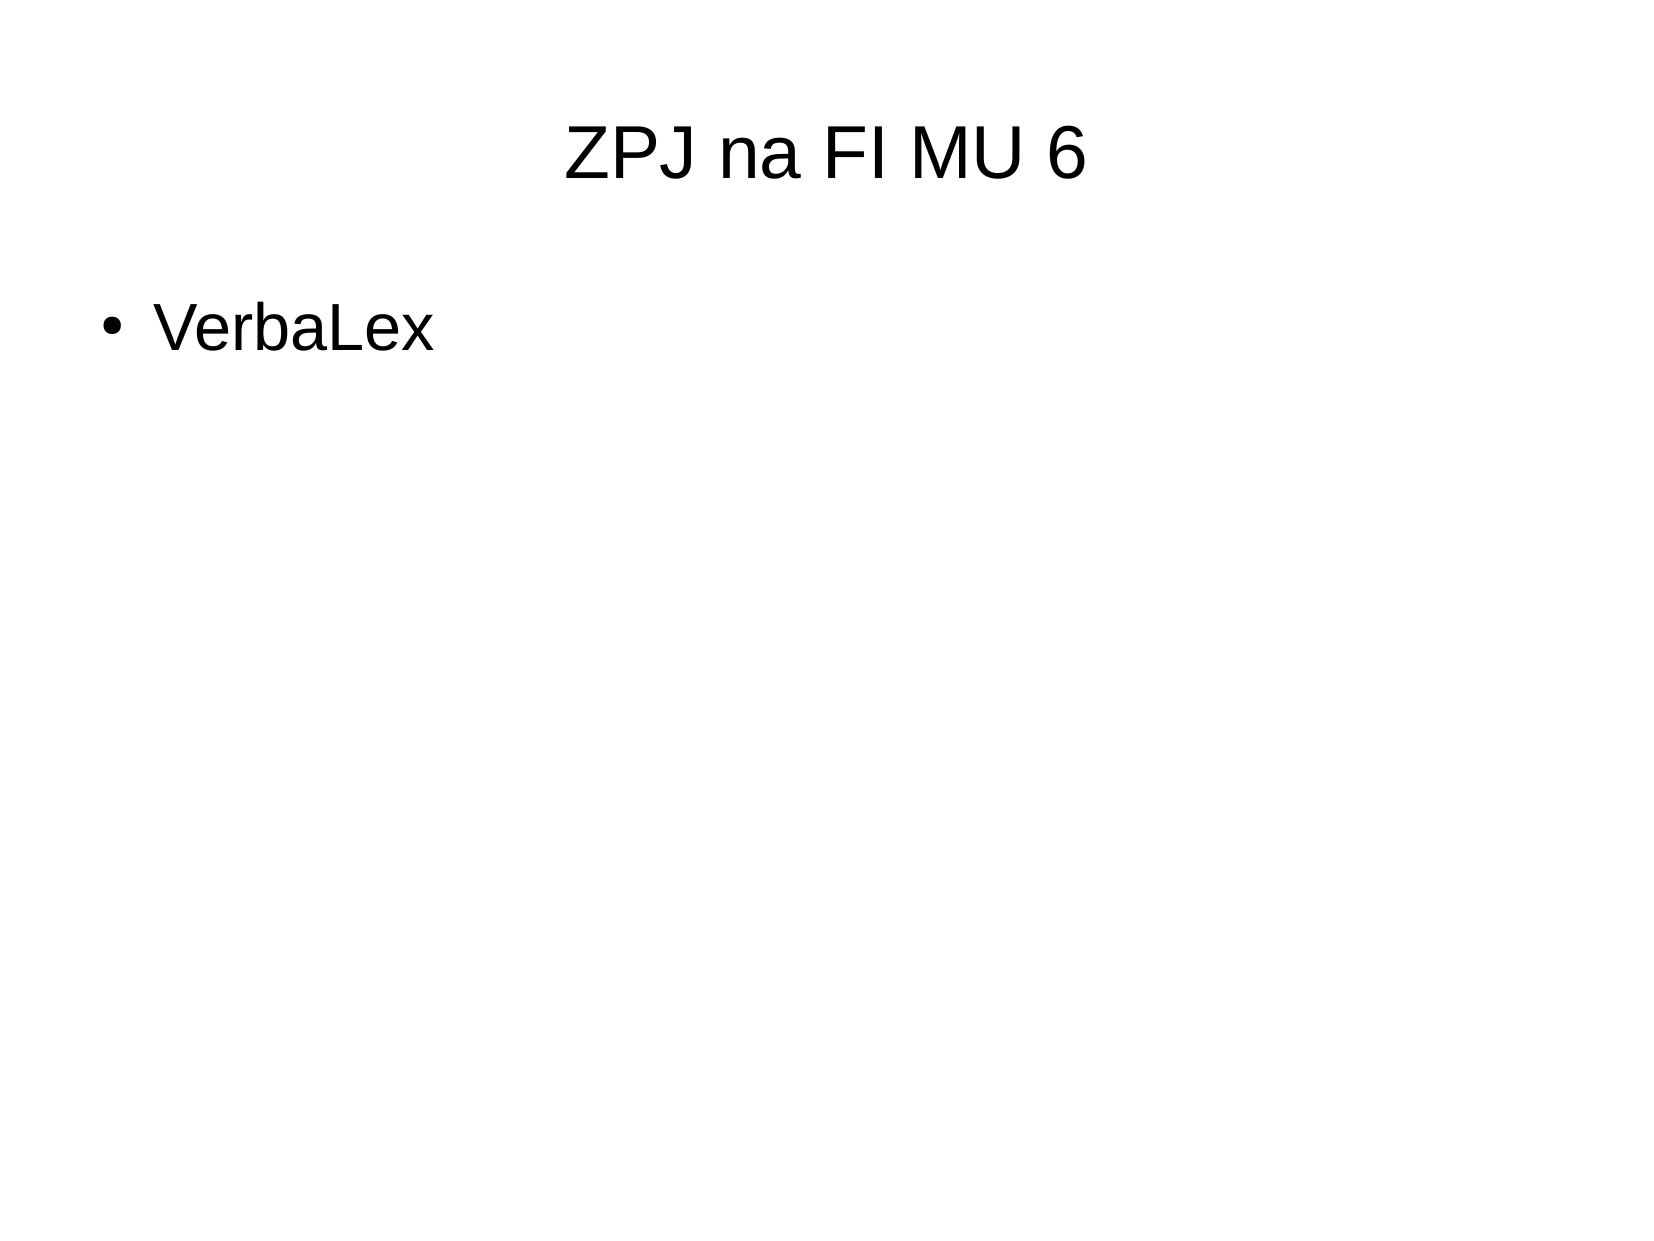

# ZPJ na FI MU 6
VerbaLex